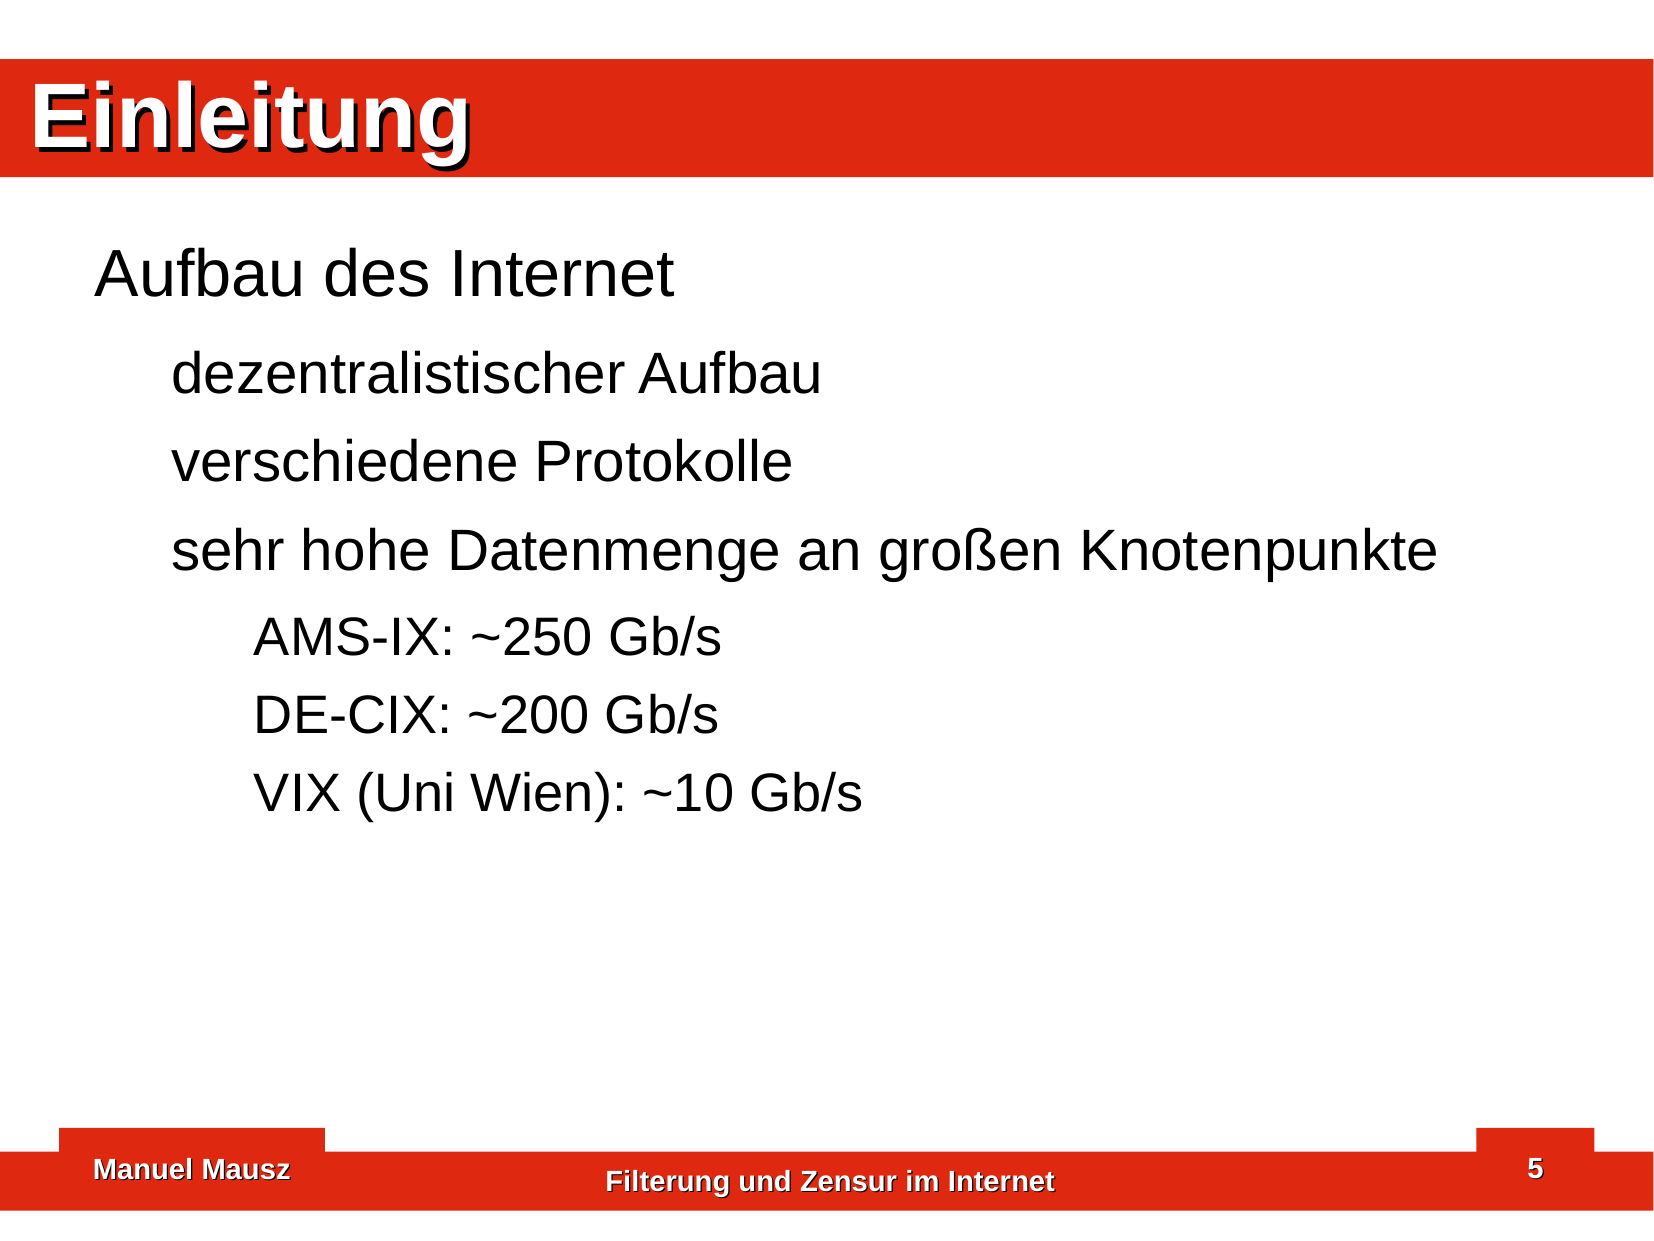

# Einleitung
Aufbau des Internet
dezentralistischer Aufbau
verschiedene Protokolle
sehr hohe Datenmenge an großen Knotenpunkte
AMS-IX: ~250 Gb/s
DE-CIX: ~200 Gb/s
VIX (Uni Wien): ~10 Gb/s
5